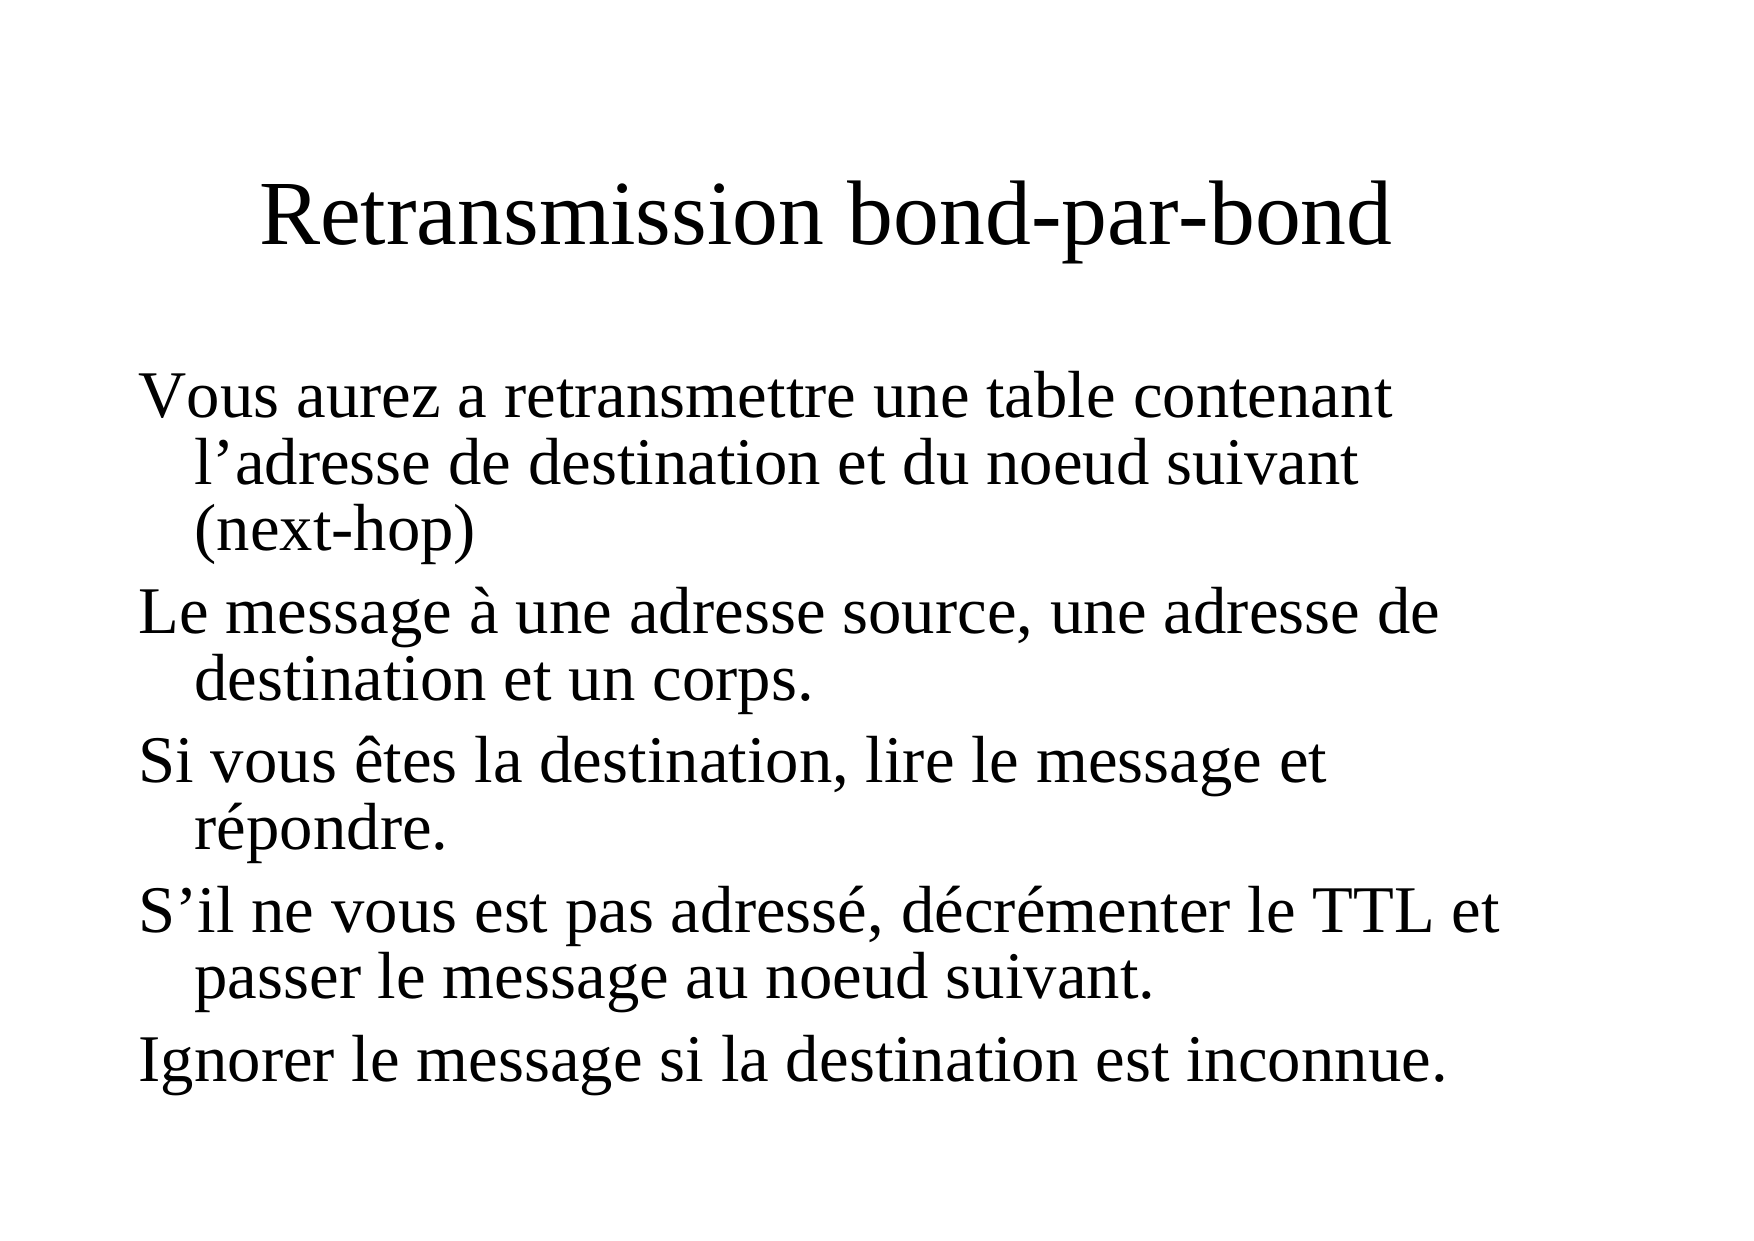

# Retransmission bond-par-bond
Vous aurez a retransmettre une table contenant l’adresse de destination et du noeud suivant (next-hop)
Le message à une adresse source, une adresse de destination et un corps.
Si vous êtes la destination, lire le message et répondre.
S’il ne vous est pas adressé, décrémenter le TTL et passer le message au noeud suivant.
Ignorer le message si la destination est inconnue.